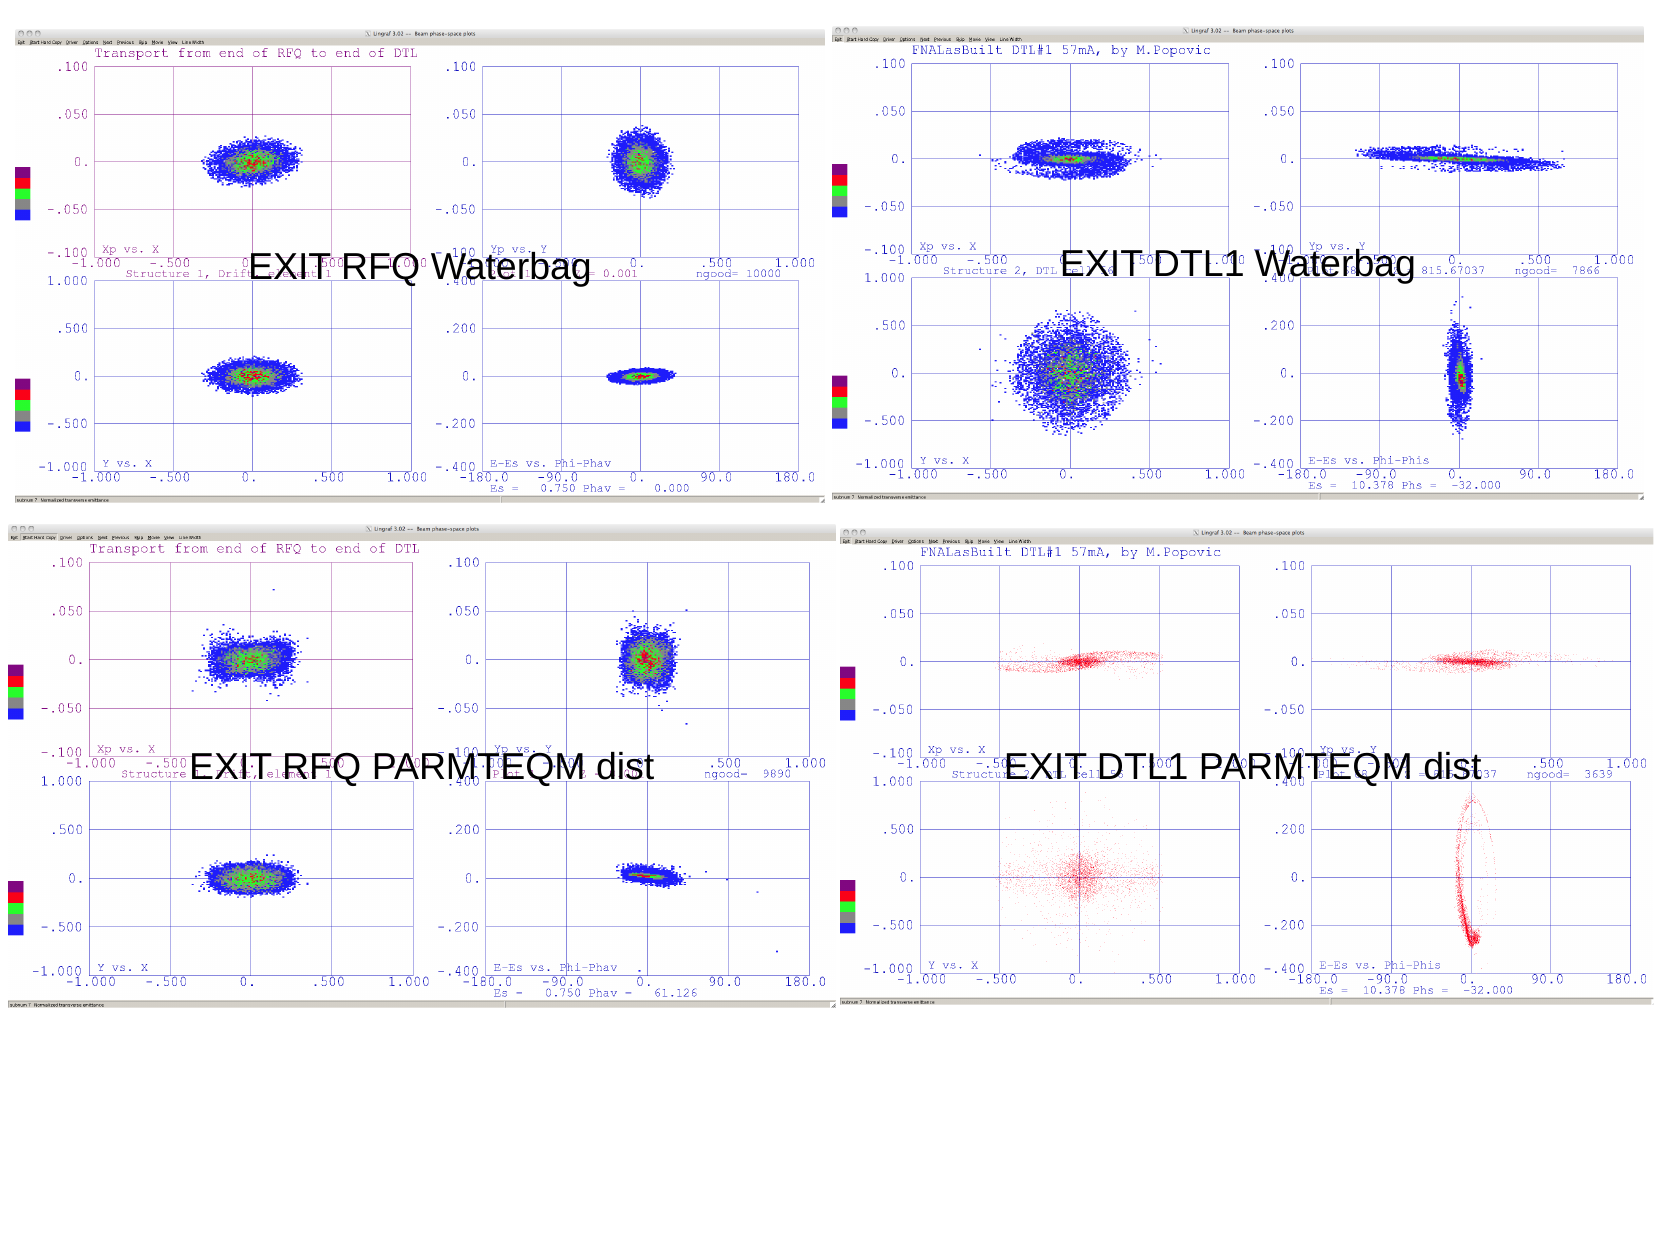

EXIT DTL1 Waterbag
EXIT RFQ Waterbag
#
EXIT RFQ PARMTEQM dist
EXIT DTL1 PARMTEQM dist